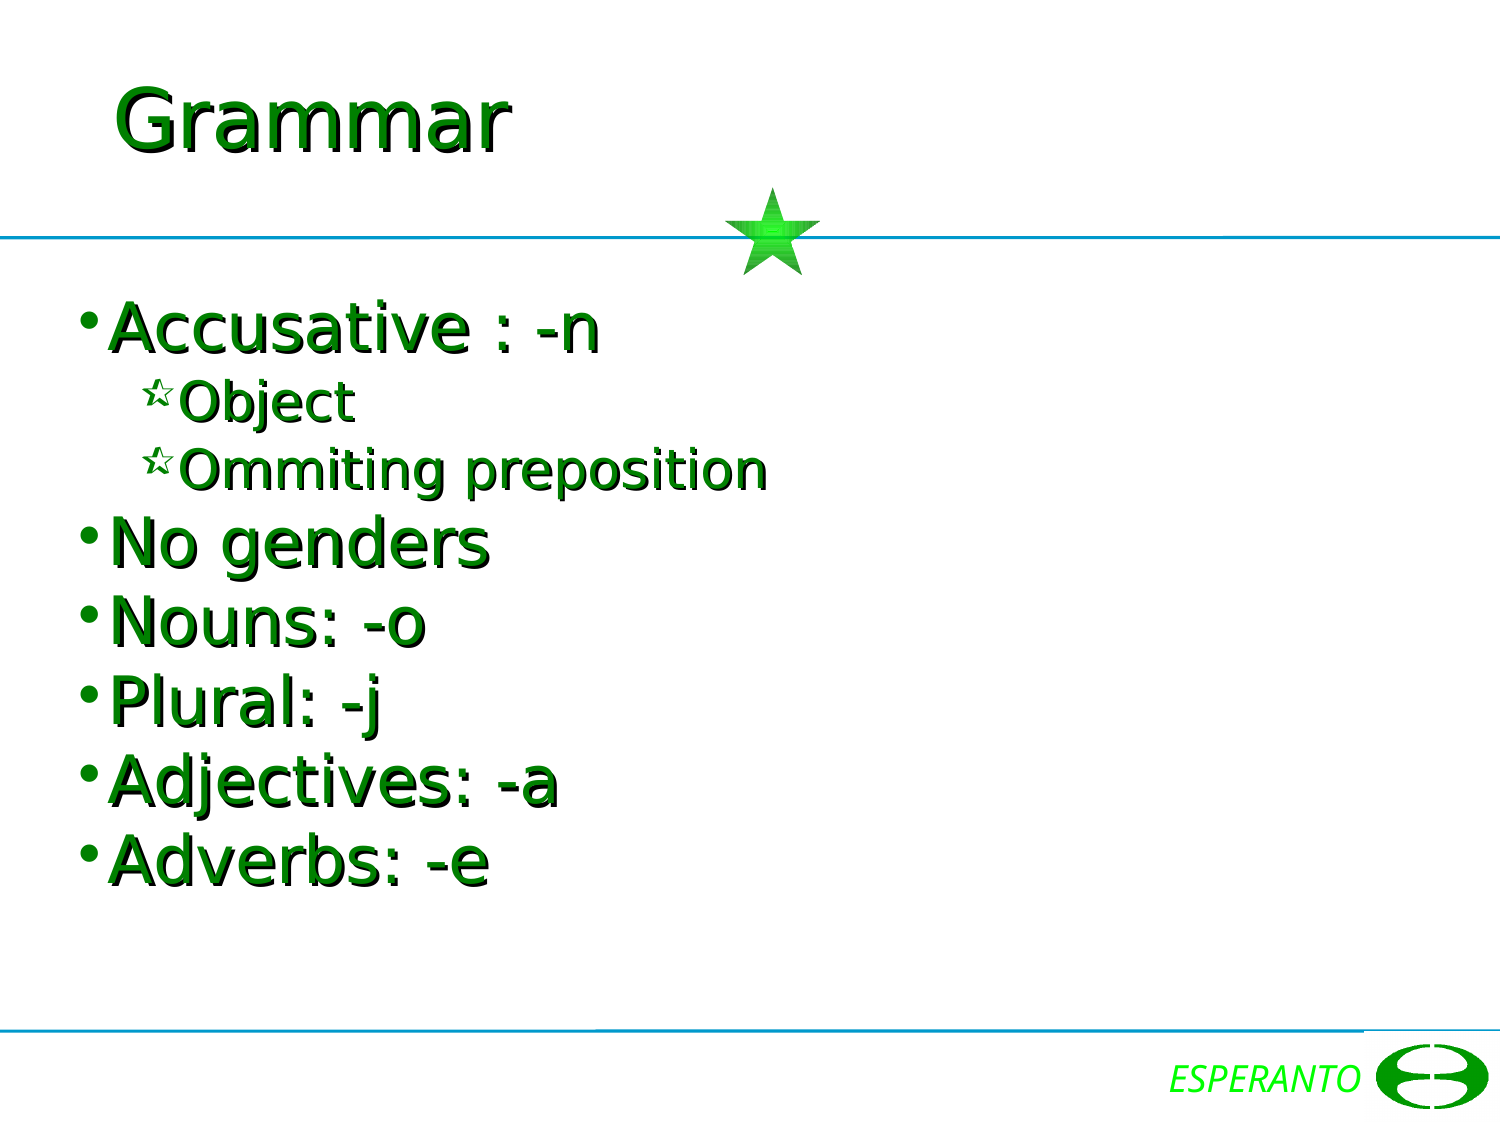

# Grammar
Accusative : -n
Object
Ommiting preposition
No genders
Nouns: -o
Plural: -j
Adjectives: -a
Adverbs: -e